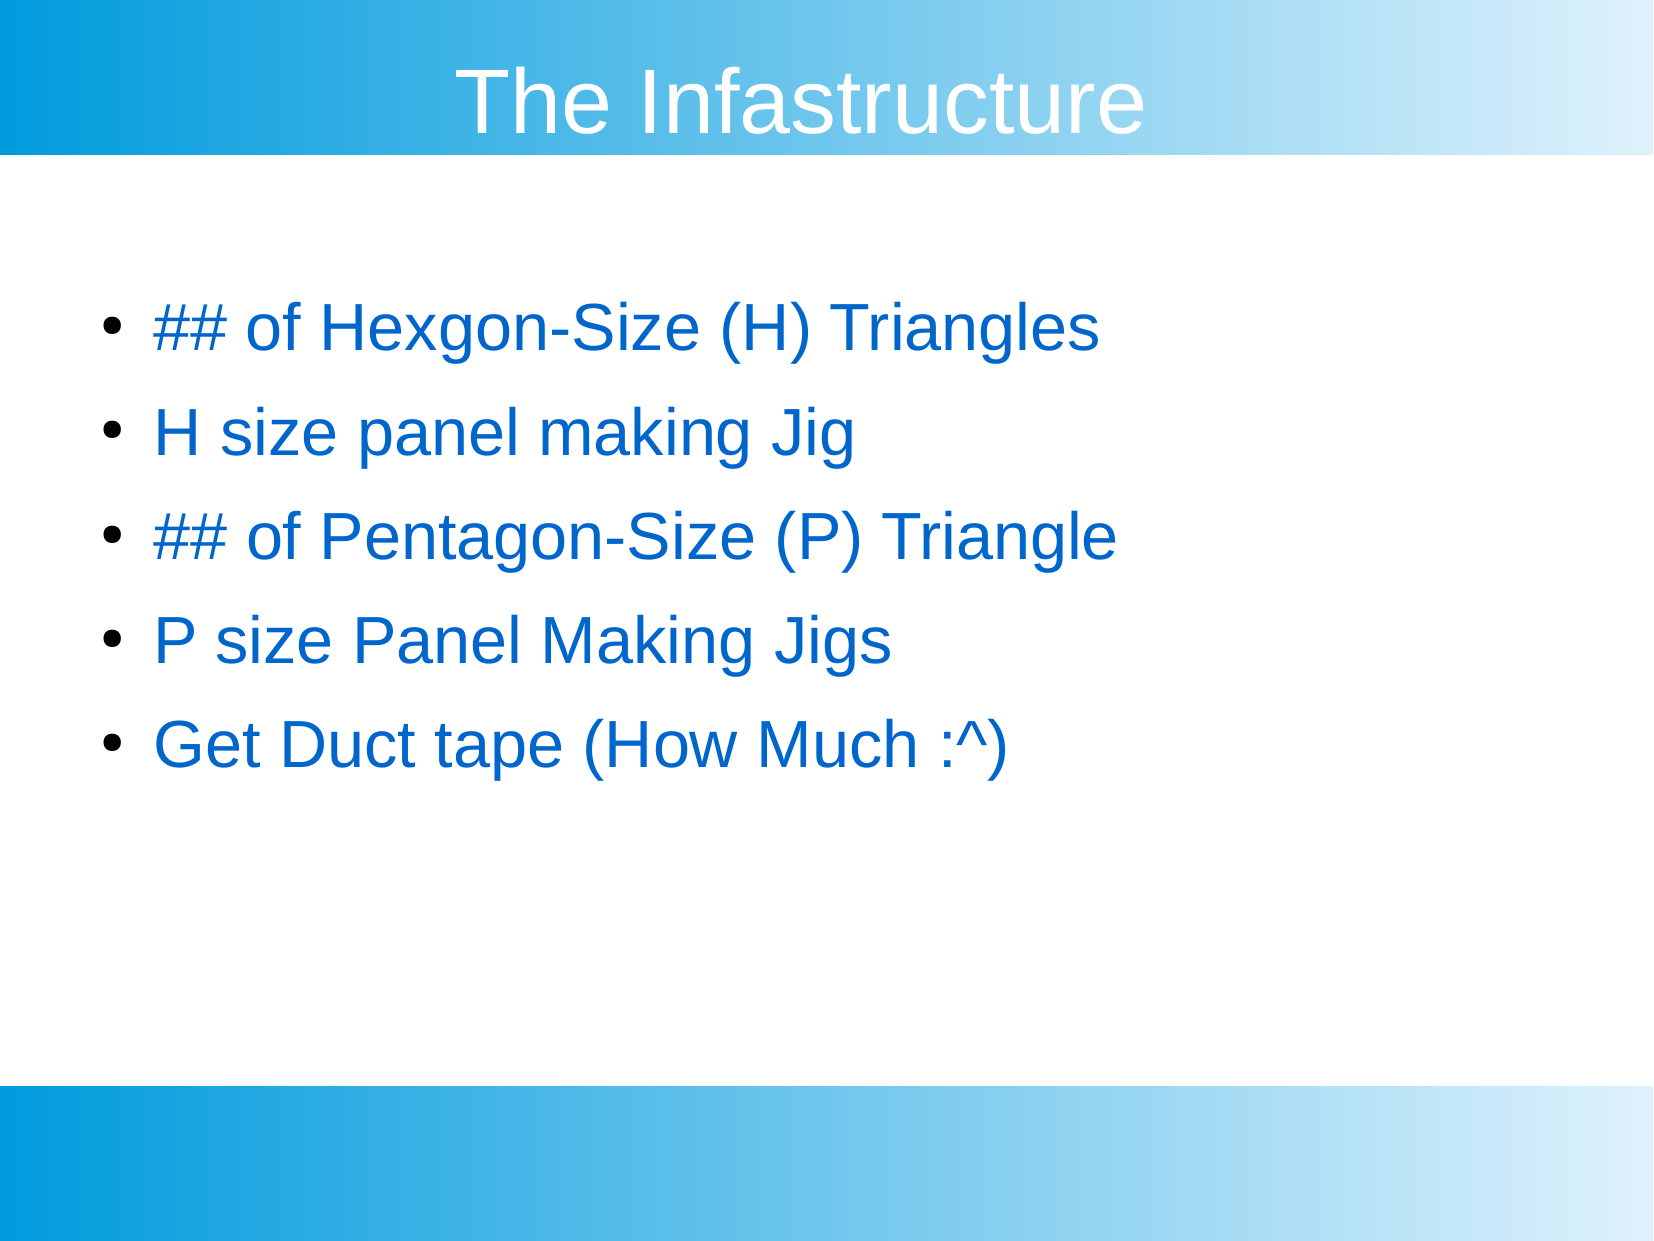

# The Infastructure
## of Hexgon-Size (H) Triangles
H size panel making Jig
## of Pentagon-Size (P) Triangle
P size Panel Making Jigs
Get Duct tape (How Much :^)